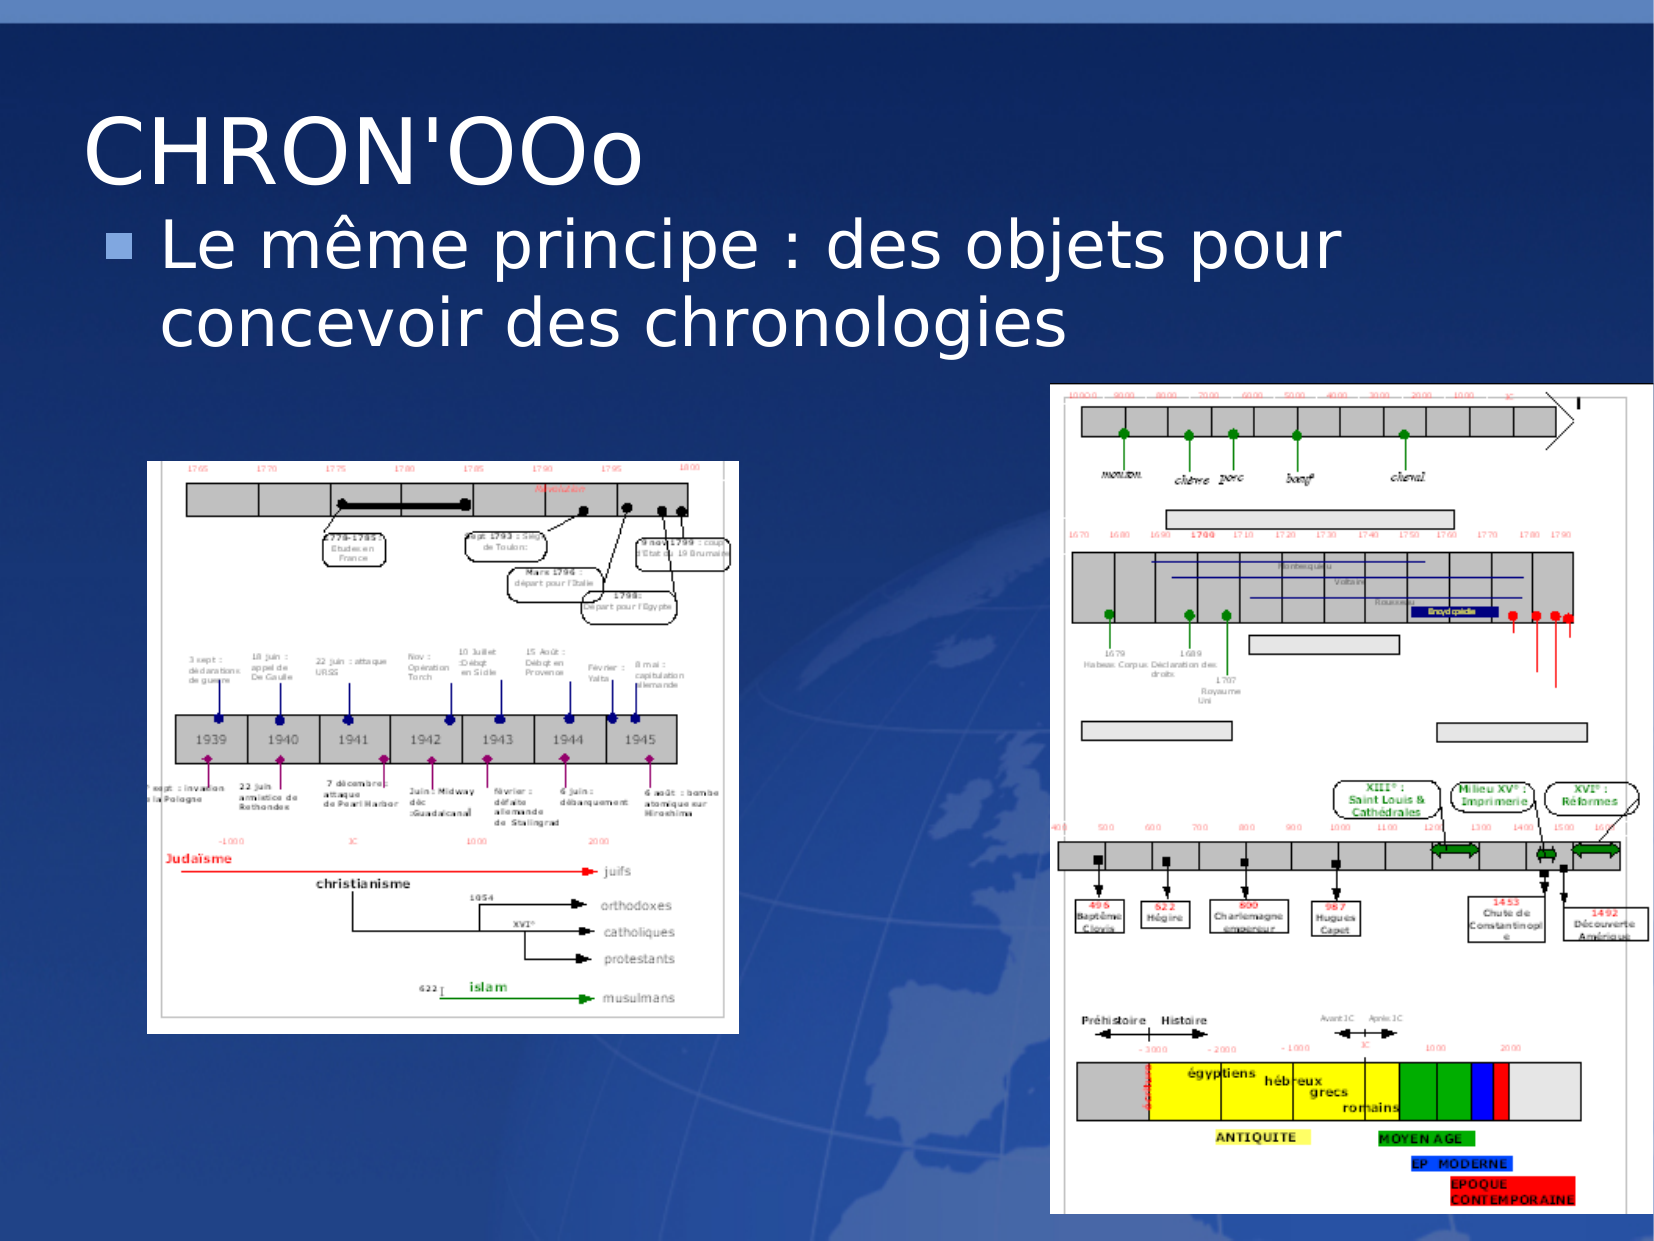

# CHRON'OOo
Le même principe : des objets pour concevoir des chronologies